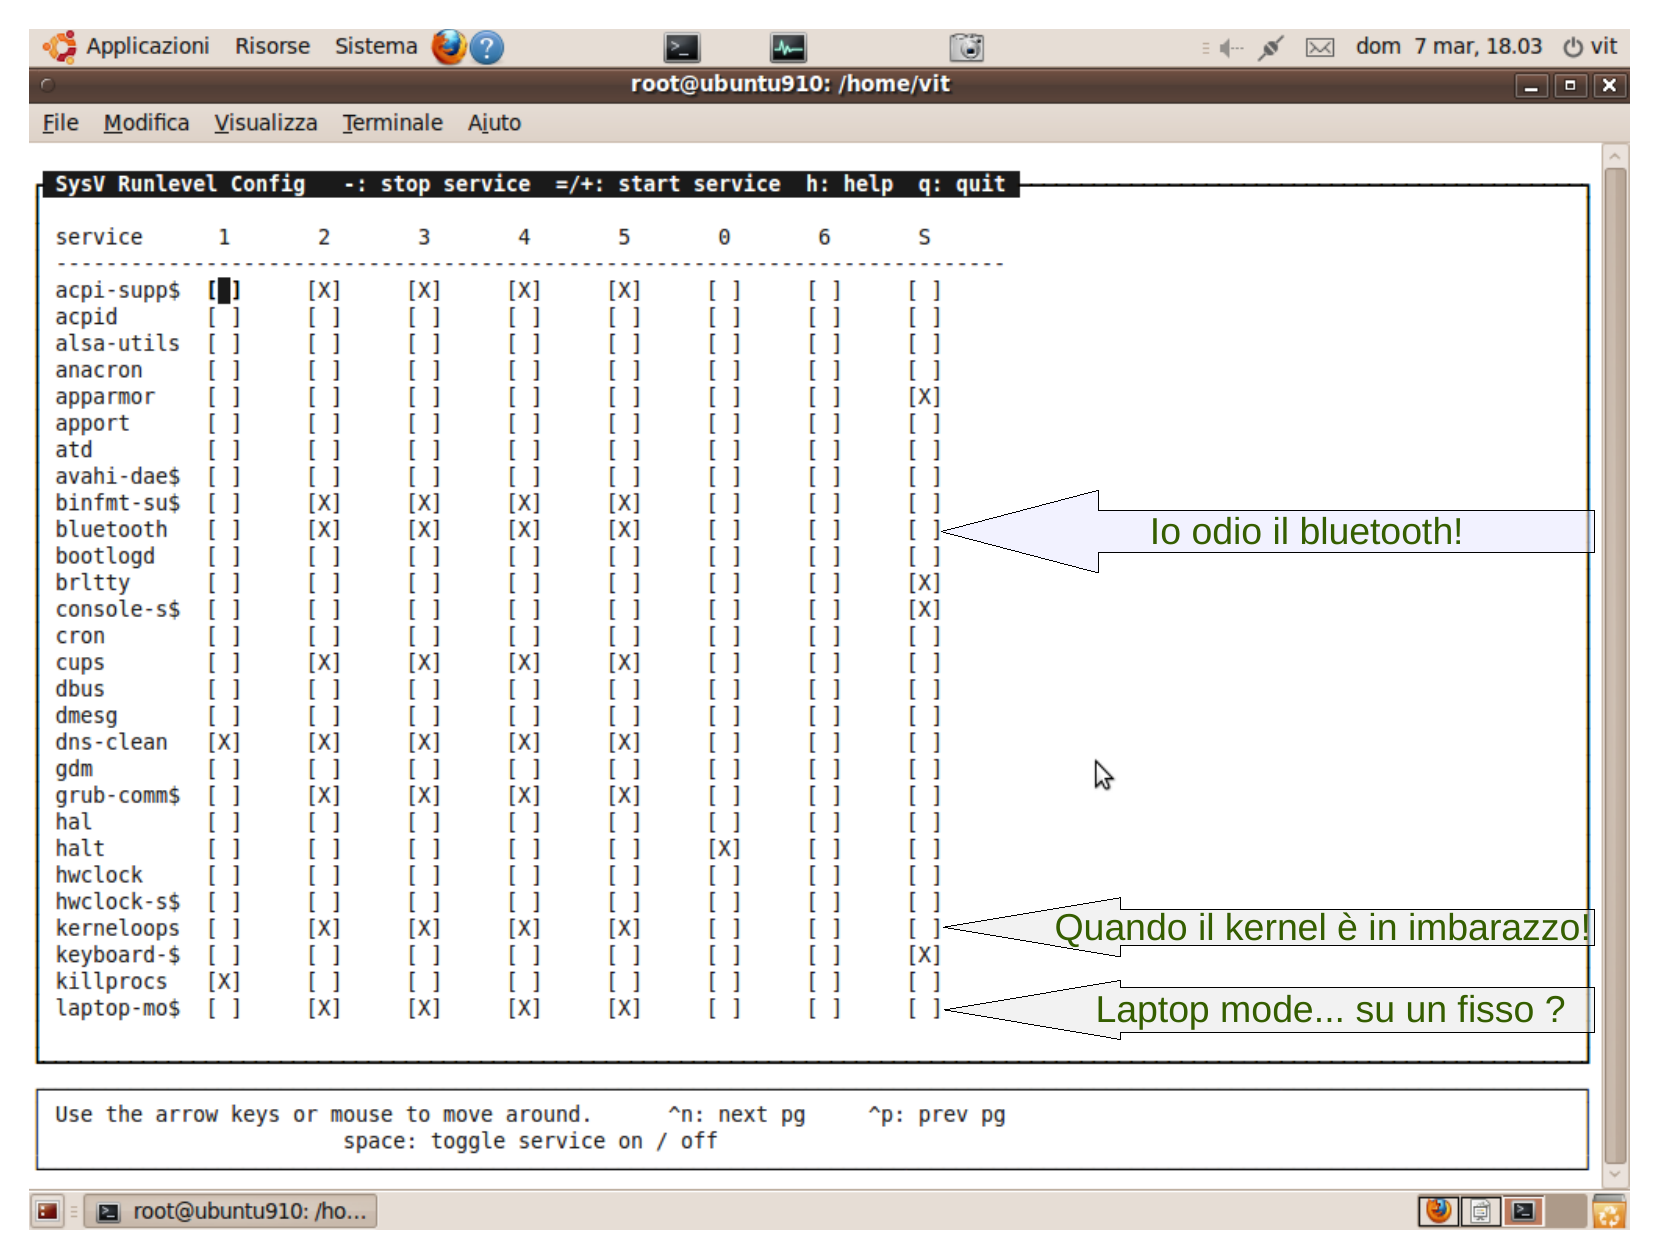

Io odio il bluetooth!
Quando il kernel è in imbarazzo!
Laptop mode... su un fisso ?